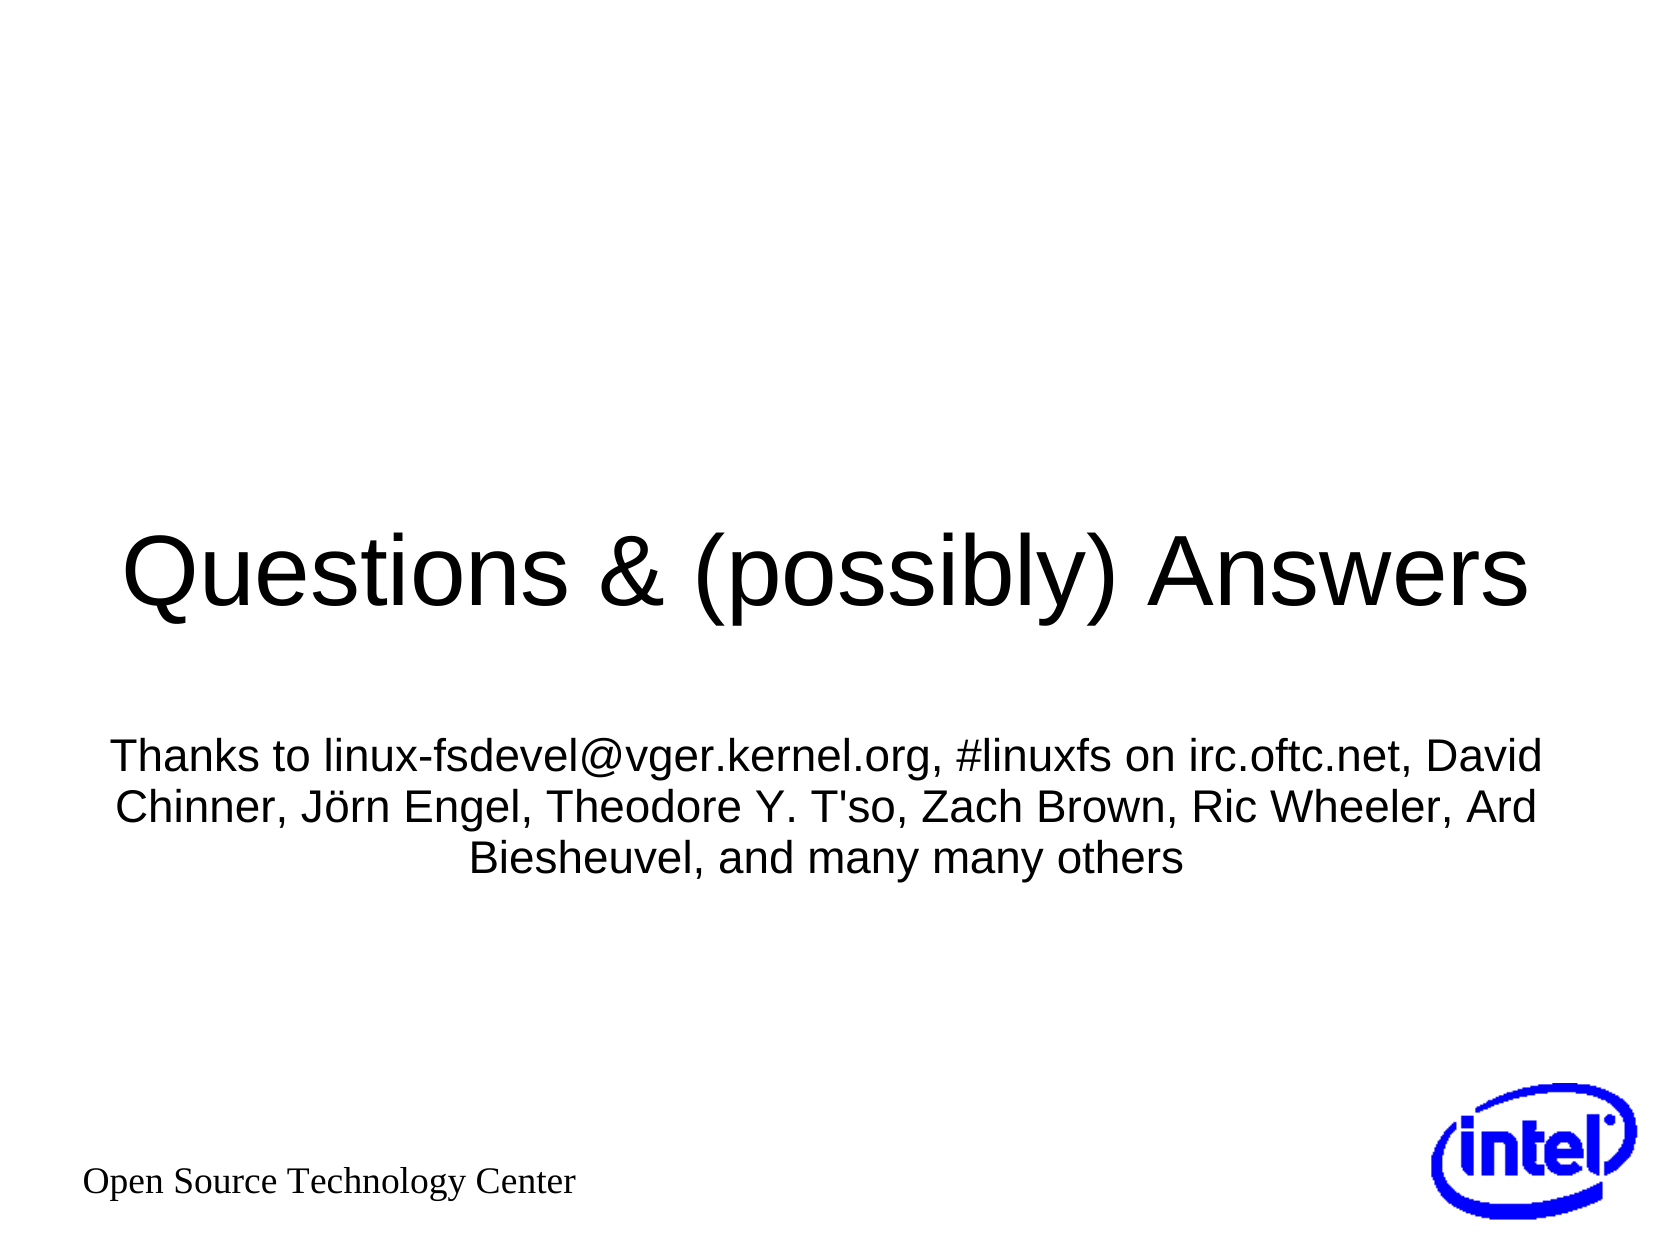

#
Questions & (possibly) Answers
Thanks to linux-fsdevel@vger.kernel.org, #linuxfs on irc.oftc.net, David Chinner, Jörn Engel, Theodore Y. T'so, Zach Brown, Ric Wheeler, Ard Biesheuvel, and many many others